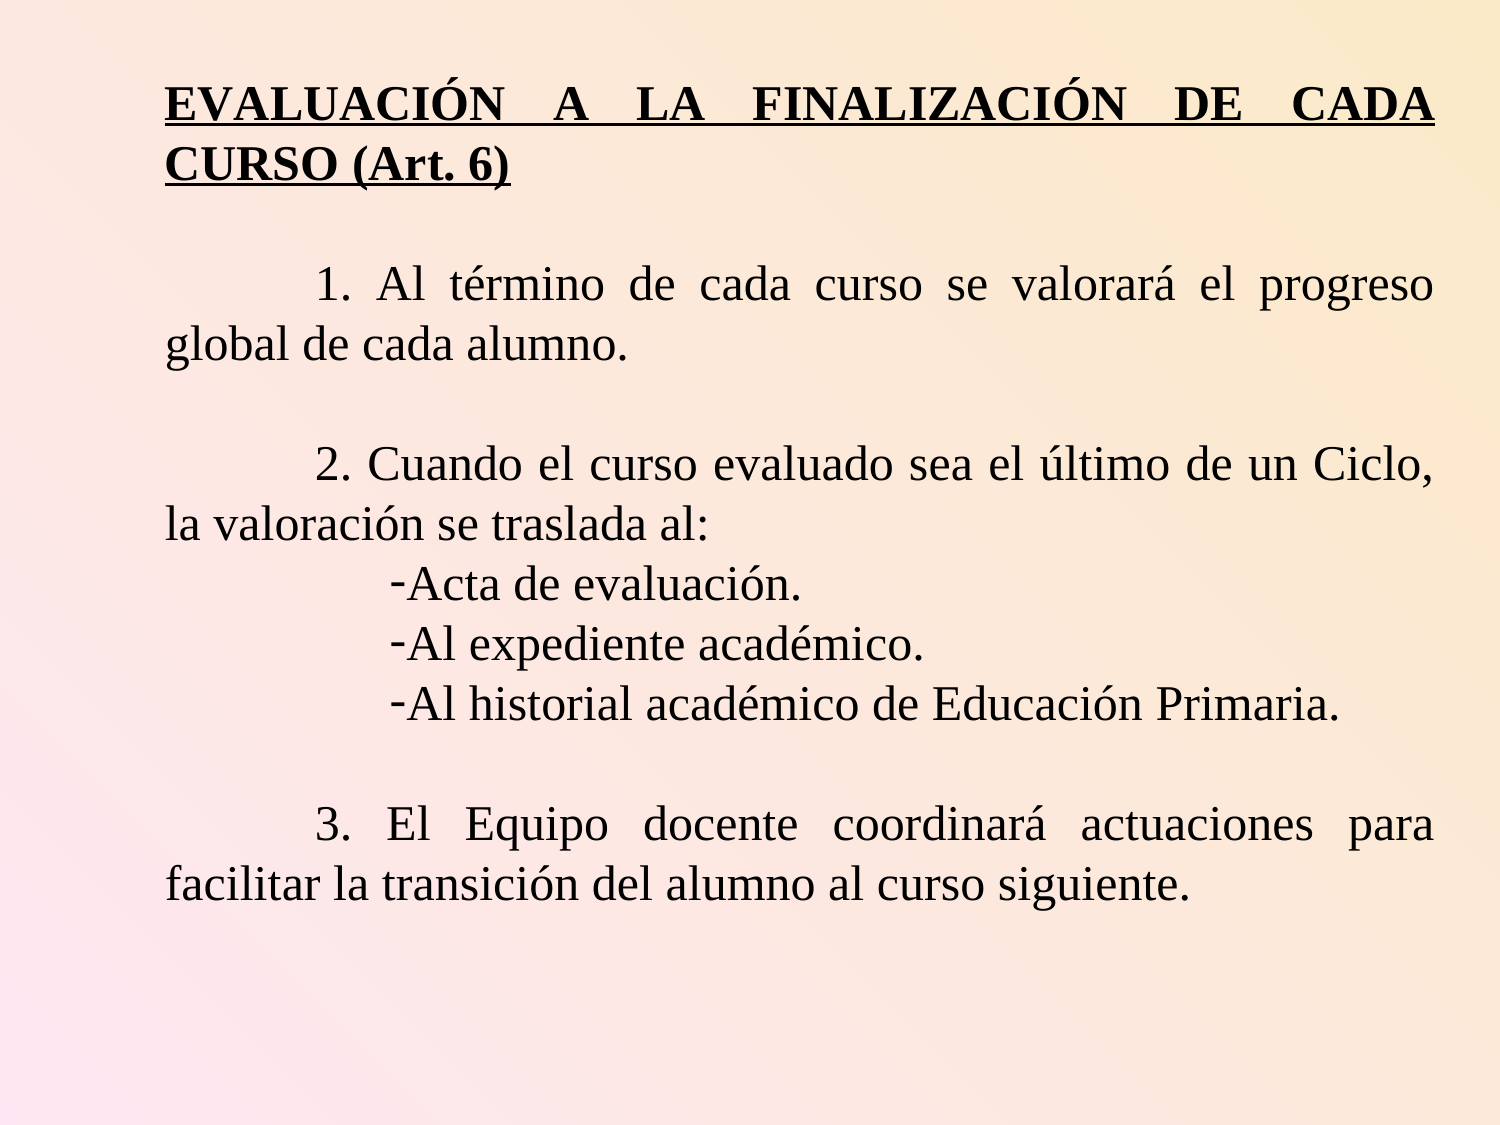

EVALUACIÓN A LA FINALIZACIÓN DE CADA CURSO (Art. 6)
	1. Al término de cada curso se valorará el progreso global de cada alumno.
	2. Cuando el curso evaluado sea el último de un Ciclo, la valoración se traslada al:
Acta de evaluación.
Al expediente académico.
Al historial académico de Educación Primaria.
	3. El Equipo docente coordinará actuaciones para facilitar la transición del alumno al curso siguiente.